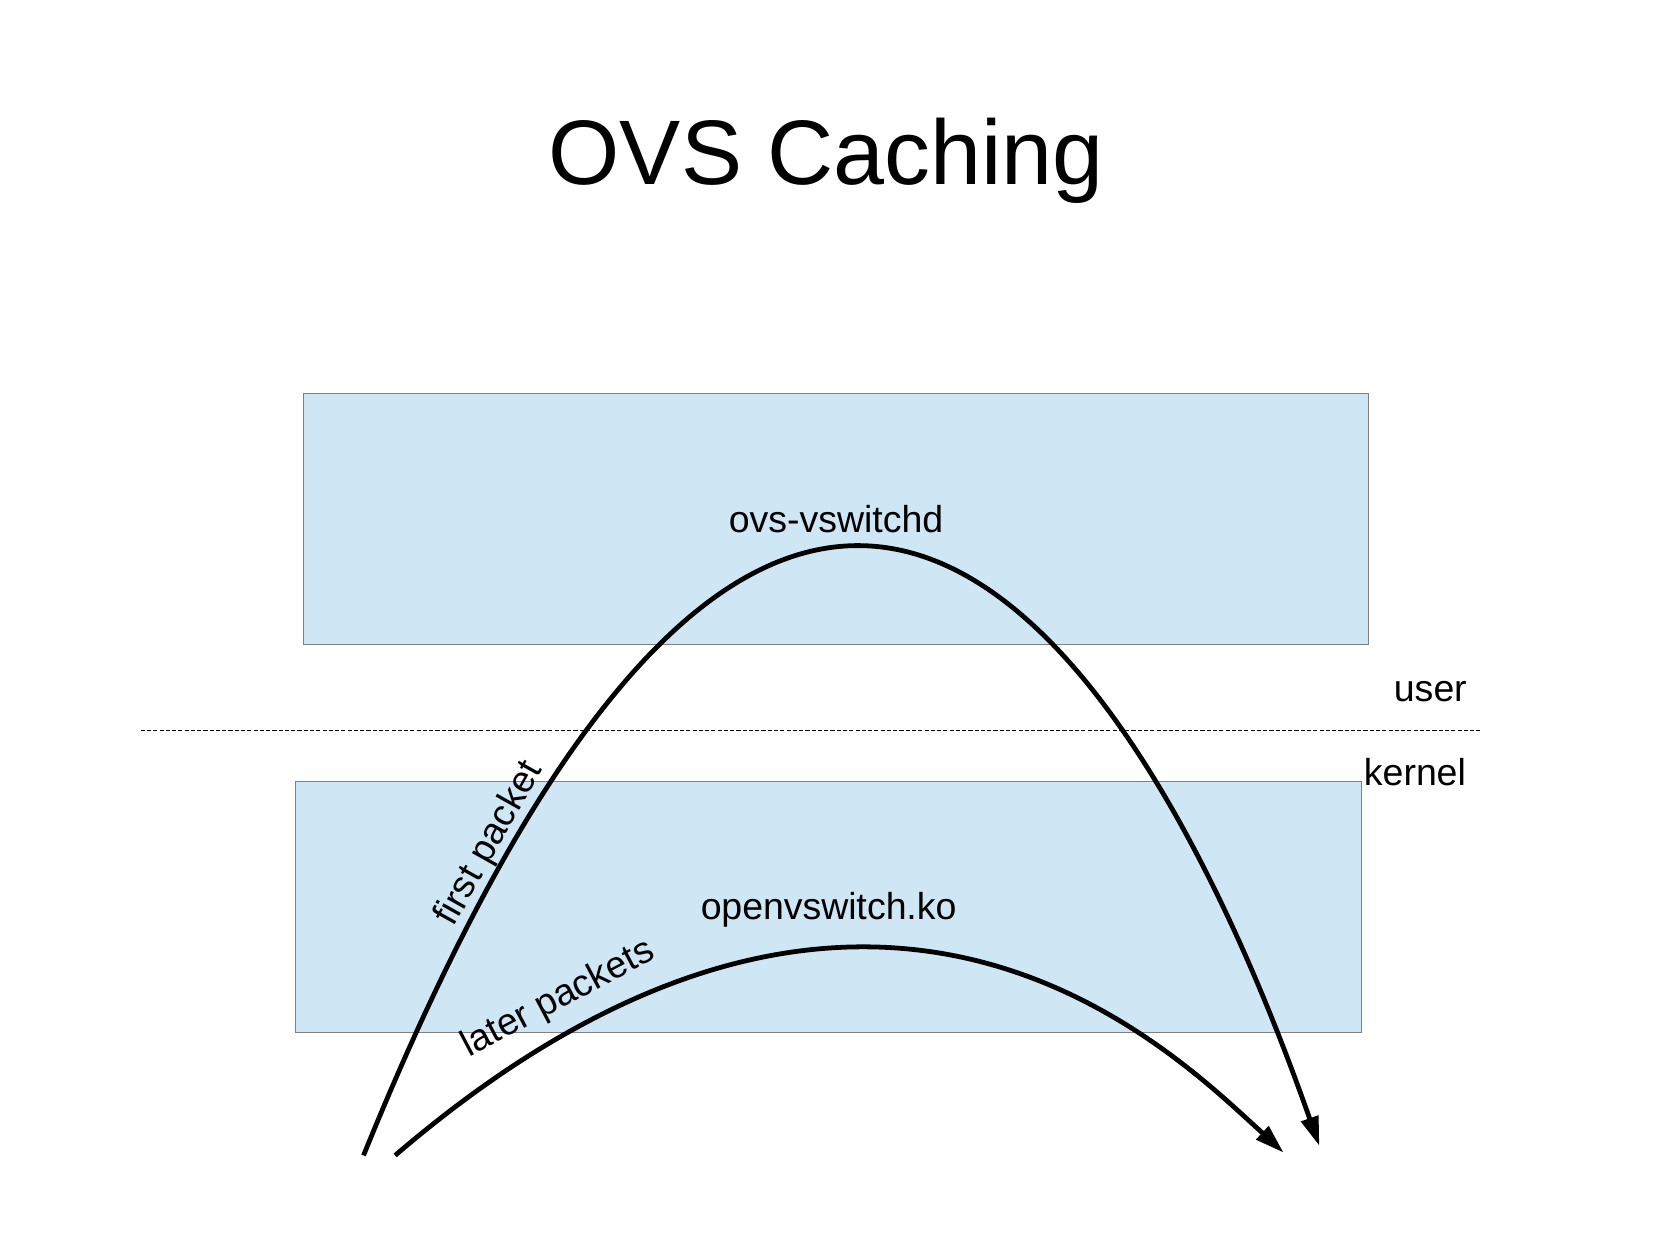

# OVS Caching
ovs-vswitchd
user
kernel
openvswitch.ko
first packet
later packets